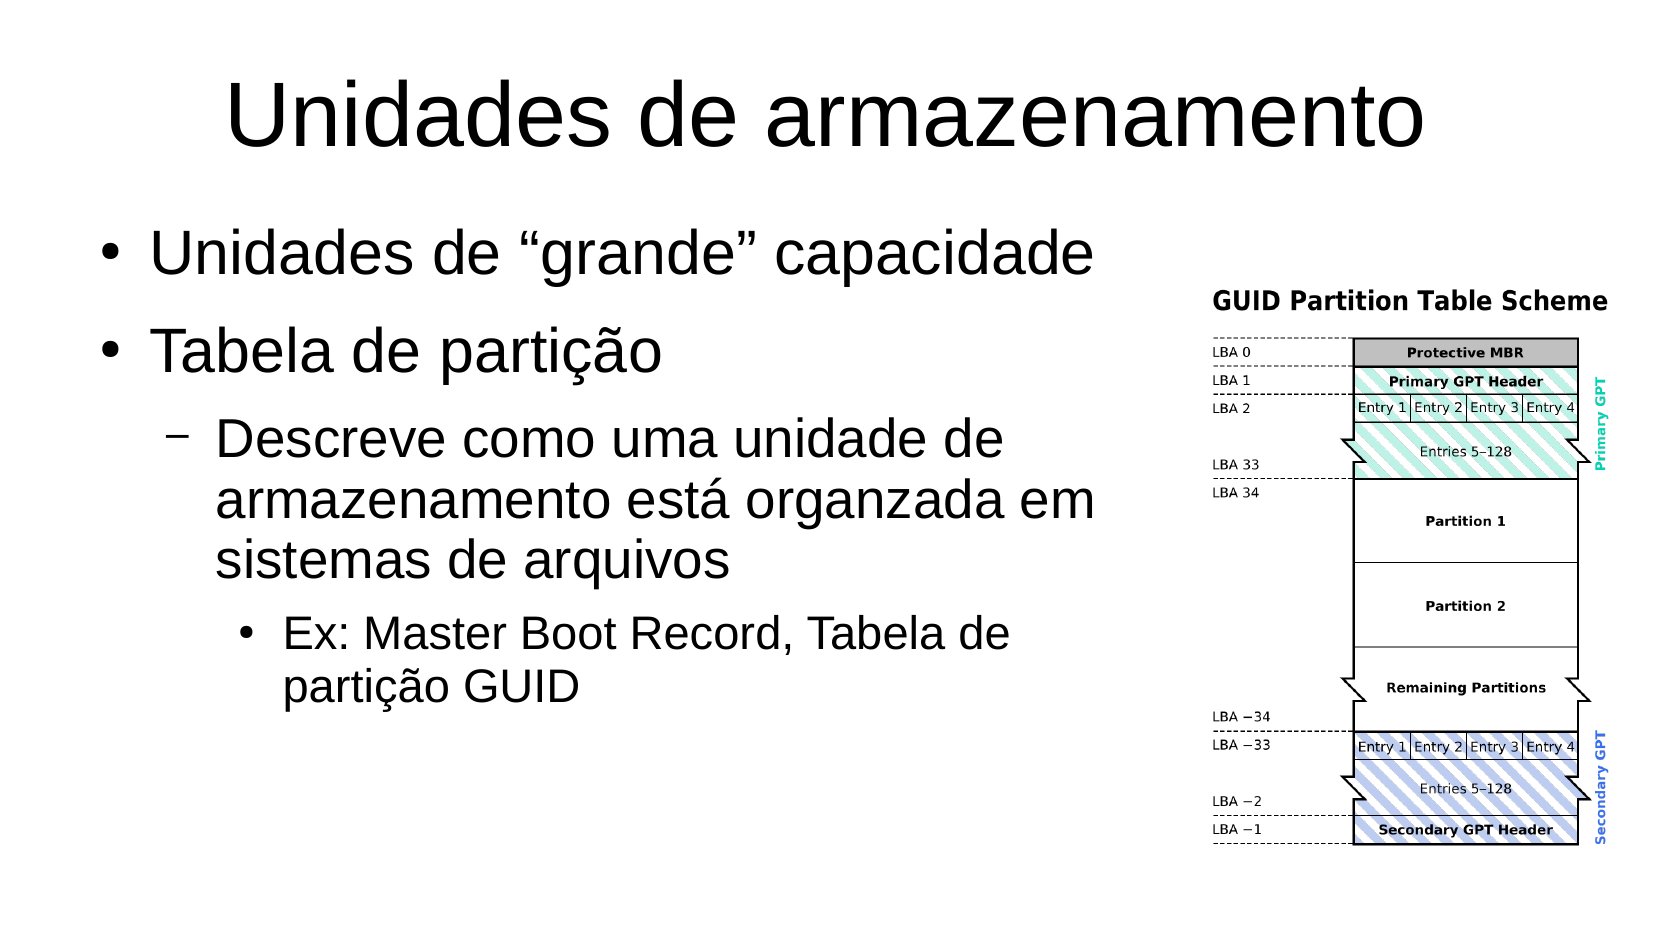

# Unidades de armazenamento
Unidades de “grande” capacidade
Tabela de partição
Descreve como uma unidade de armazenamento está organzada em sistemas de arquivos
Ex: Master Boot Record, Tabela de partição GUID